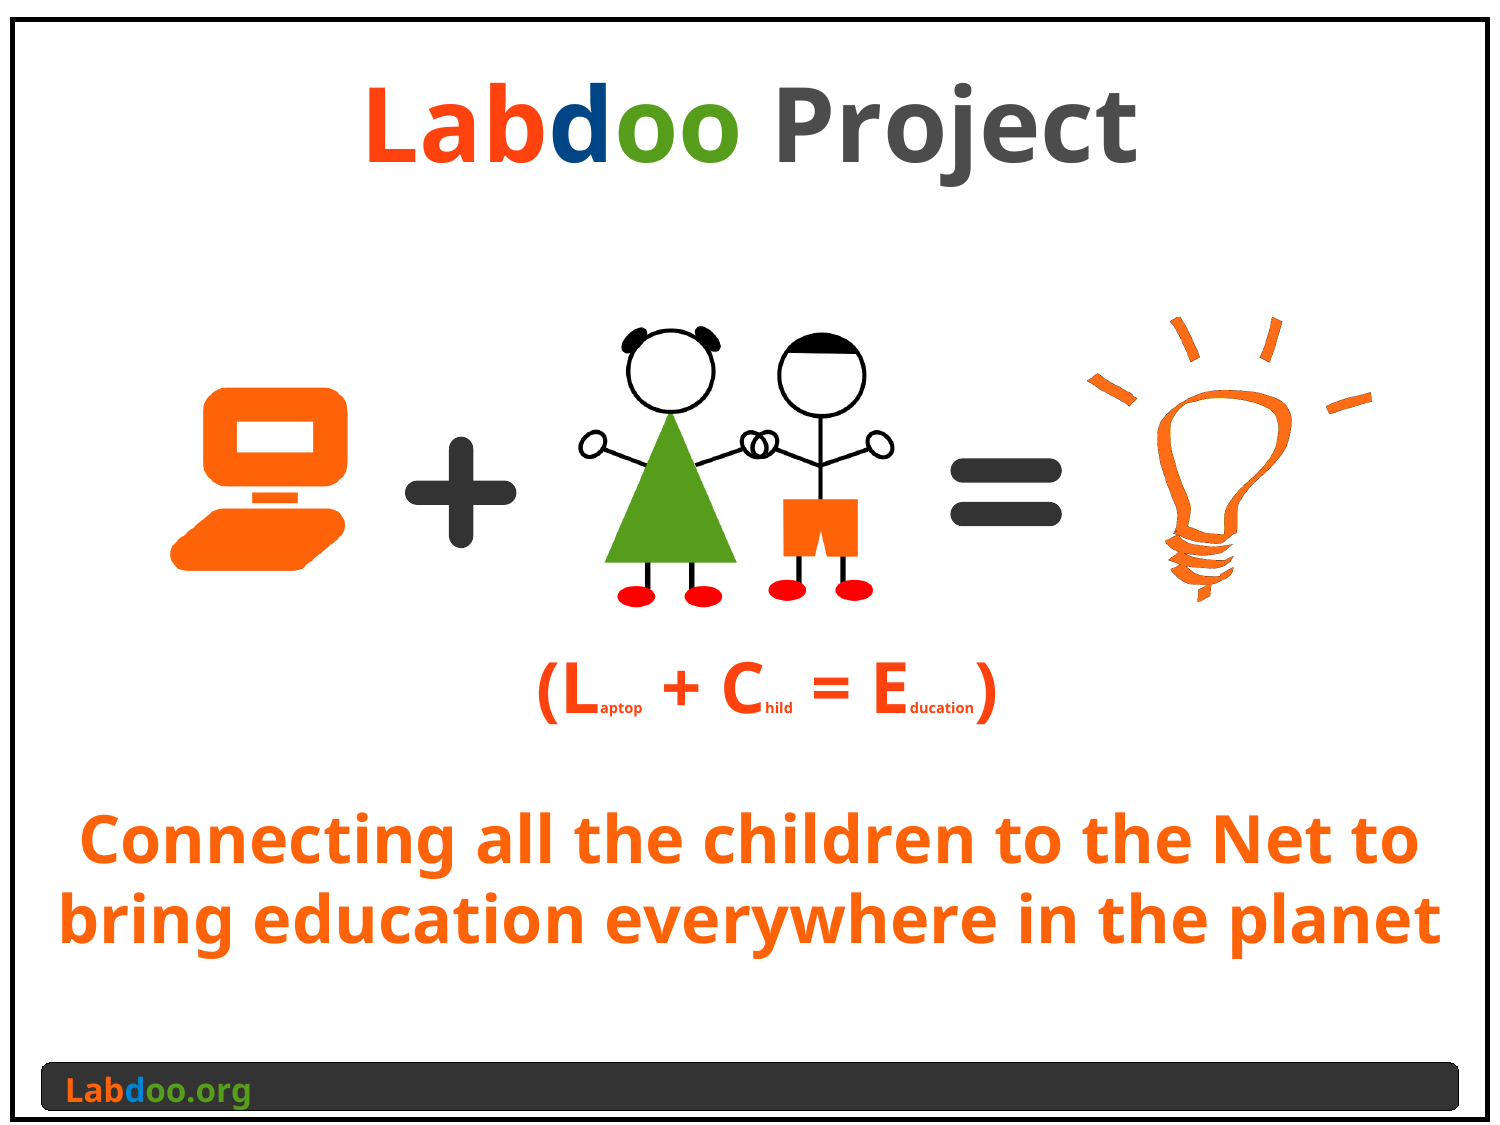

Labdoo Project
(Laptop + Child = Education)
Connecting all the children to the Net to bring education everywhere in the planet